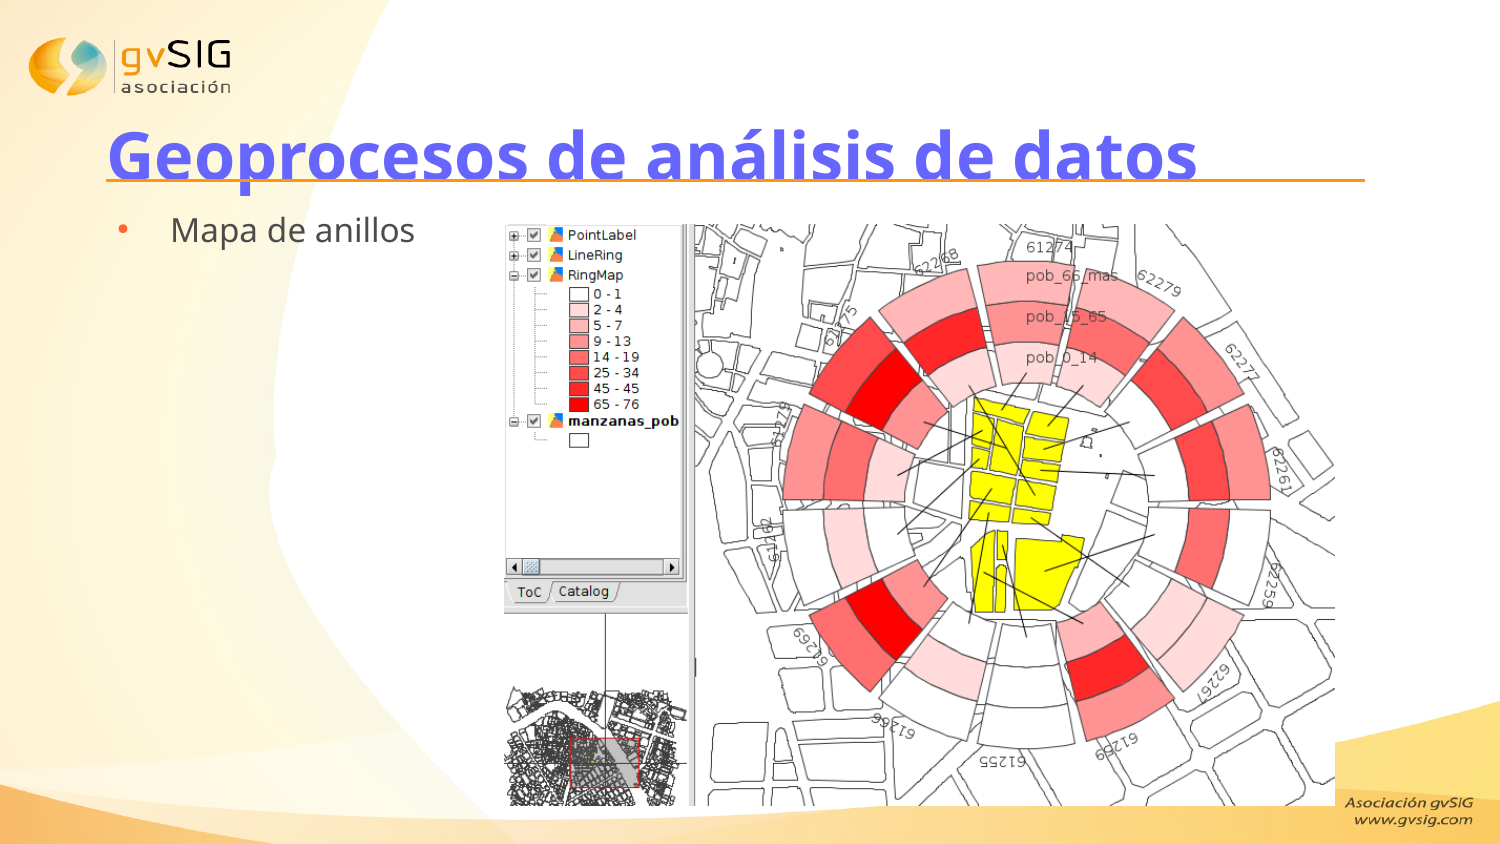

# Geoprocesos de análisis de datos
Mapa de anillos